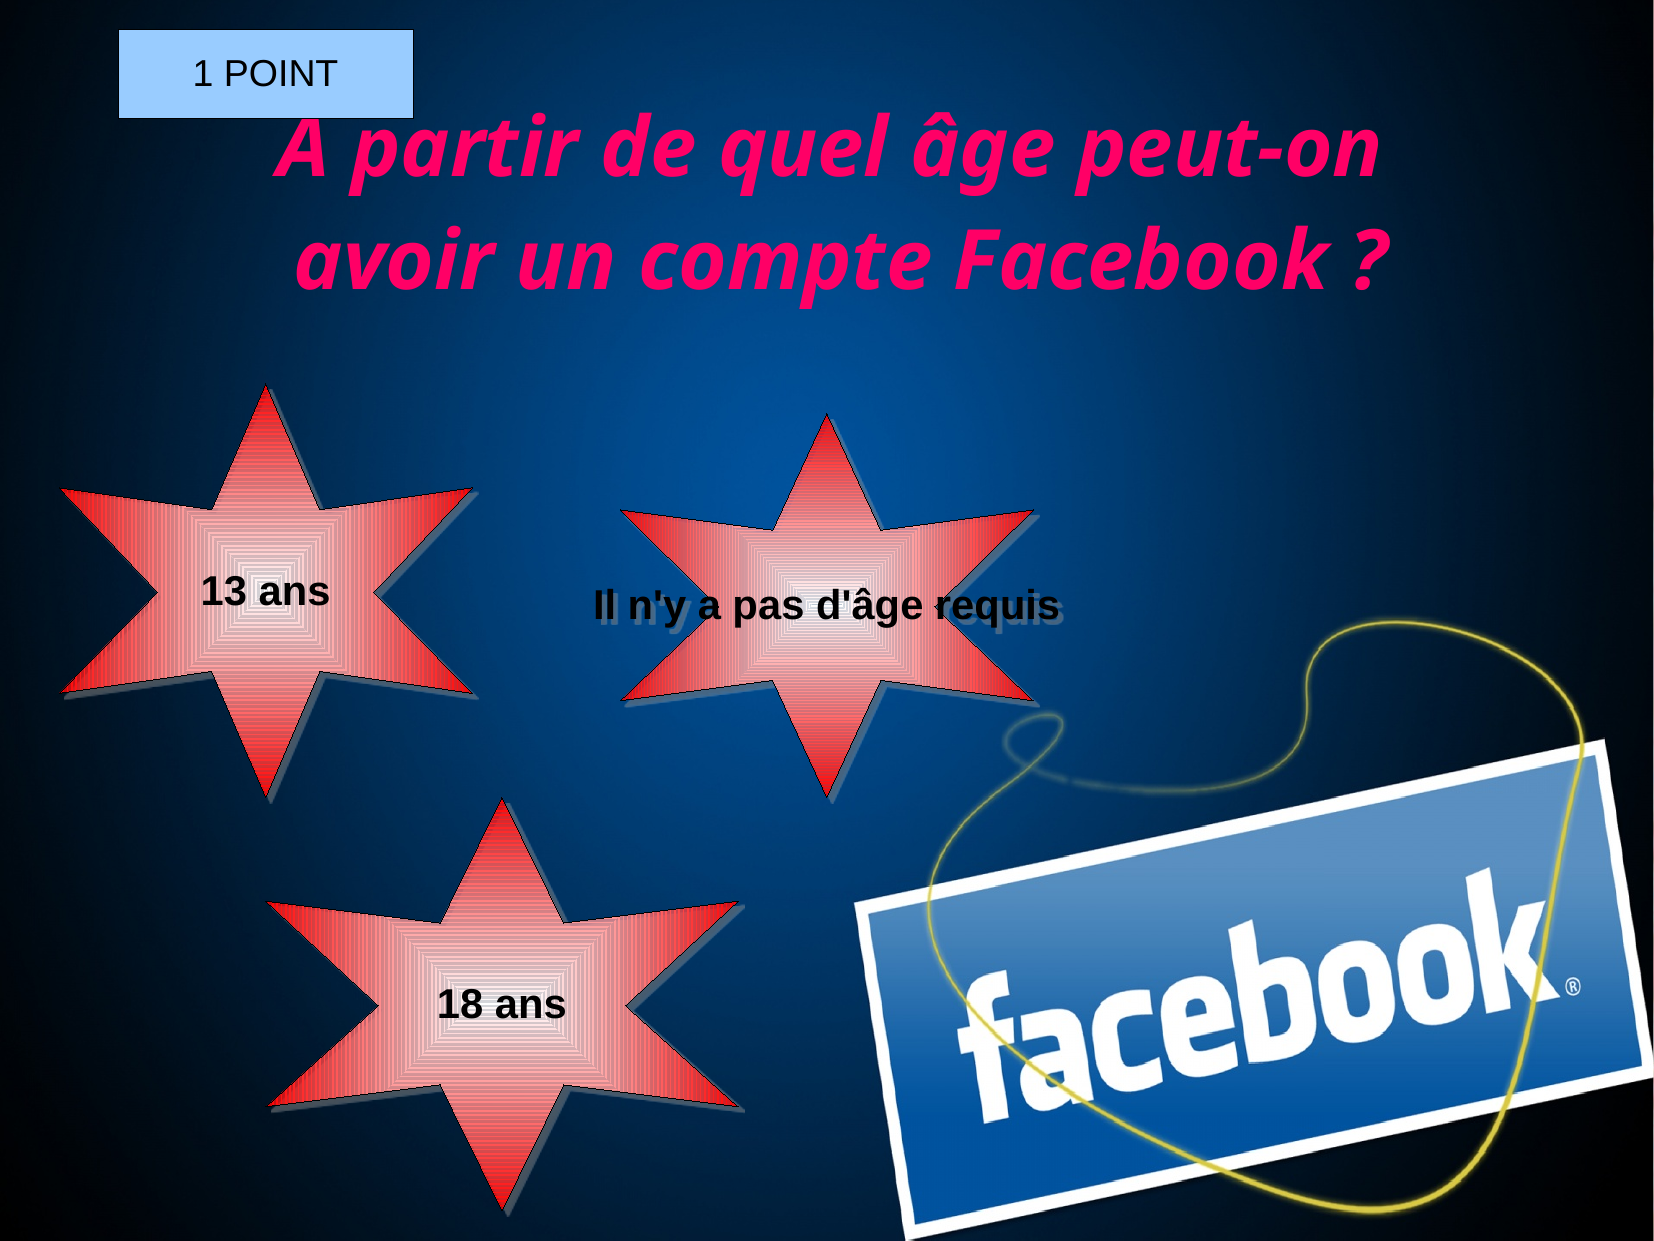

1 POINT
A partir de quel âge peut-on
avoir un compte Facebook ?
13 ans
Il n'y a pas d'âge requis
18 ans